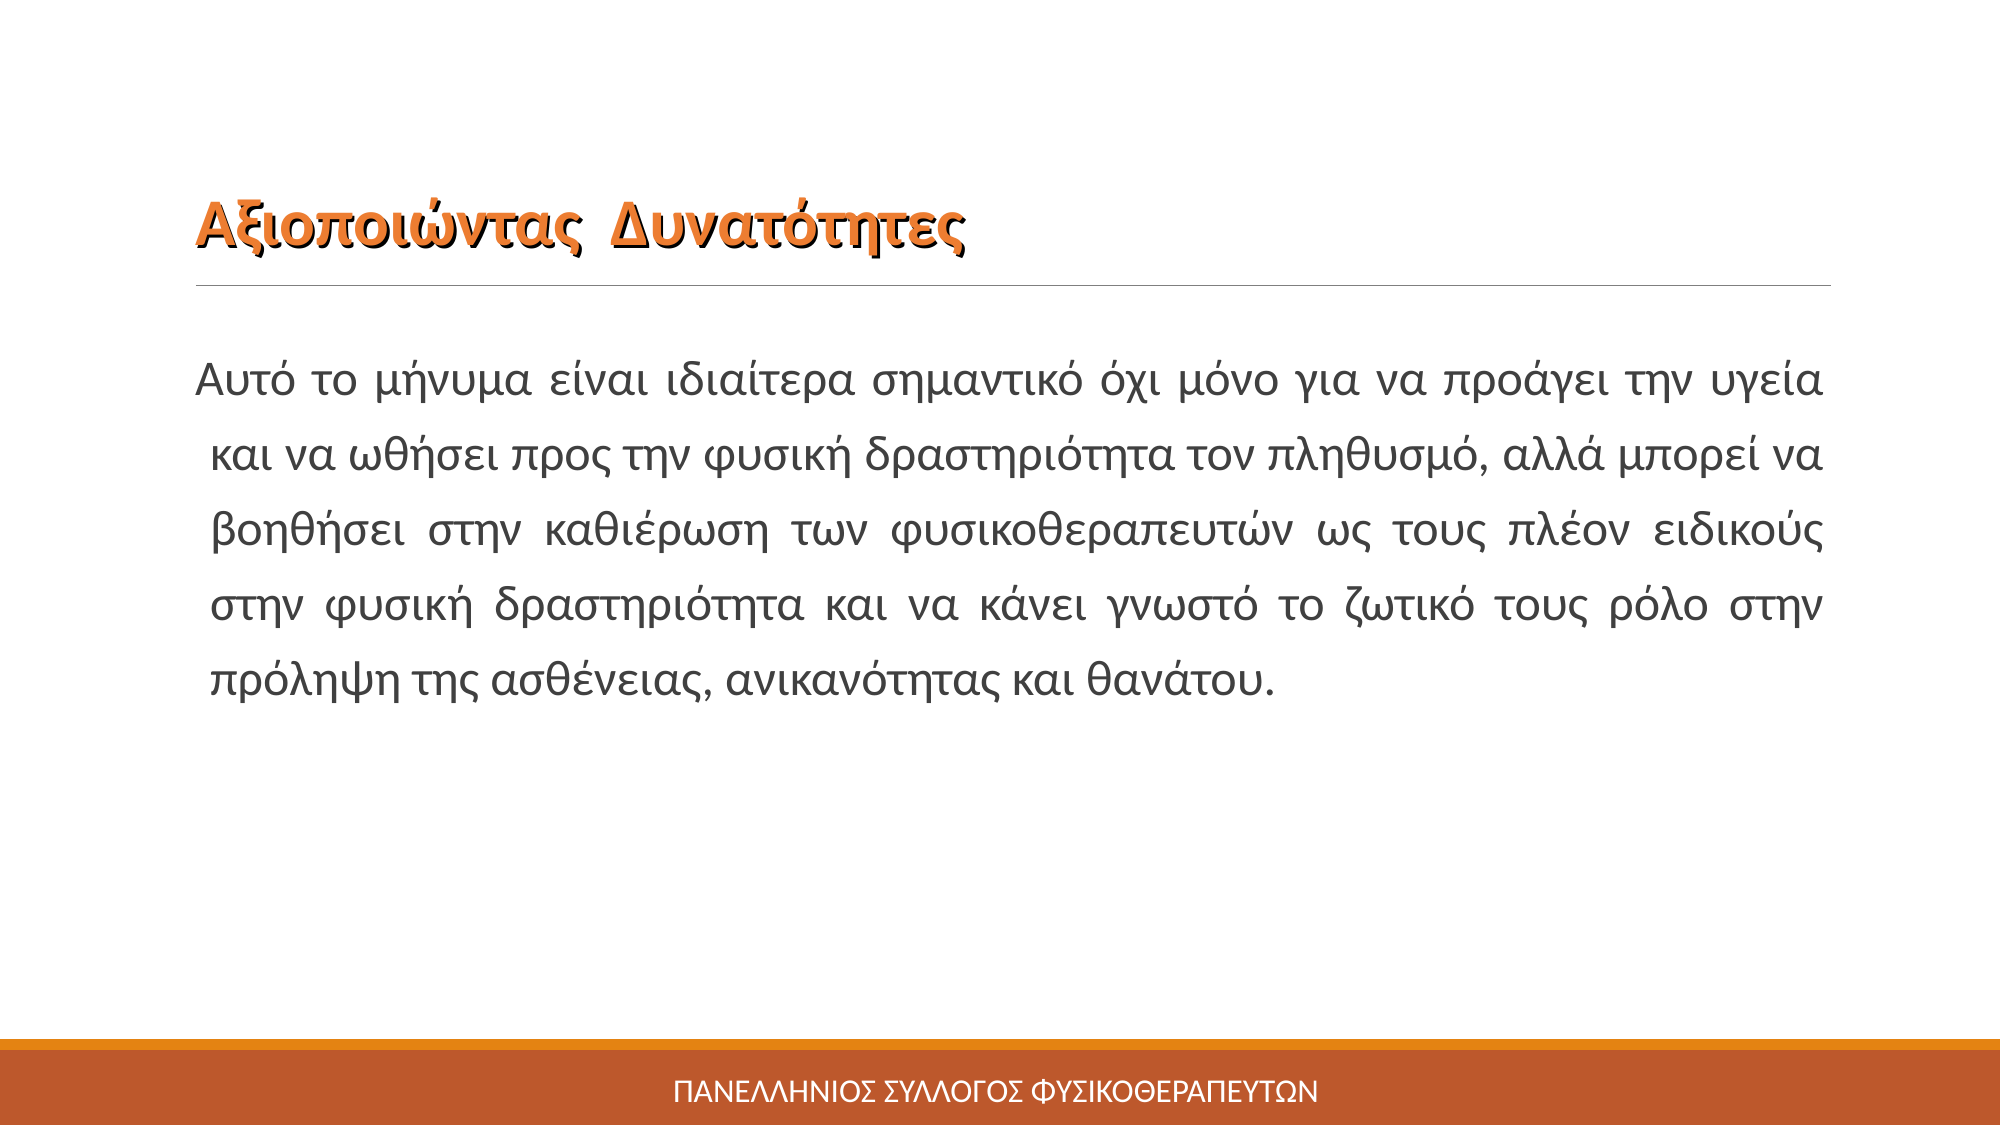

# Αξιοποιώντας Δυνατότητες
Αυτό το μήνυμα είναι ιδιαίτερα σημαντικό όχι μόνο για να προάγει την υγεία και να ωθήσει προς την φυσική δραστηριότητα τον πληθυσμό, αλλά μπορεί να βοηθήσει στην καθιέρωση των φυσικοθεραπευτών ως τους πλέον ειδικούς στην φυσική δραστηριότητα και να κάνει γνωστό το ζωτικό τους ρόλο στην πρόληψη της ασθένειας, ανικανότητας και θανάτου.
ΠΑΝΕΛΛΗΝΙΟΣ ΣΥΛΛΟΓΟΣ ΦΥΣΙΚΟΘΕΡΑΠΕΥΤΩΝ